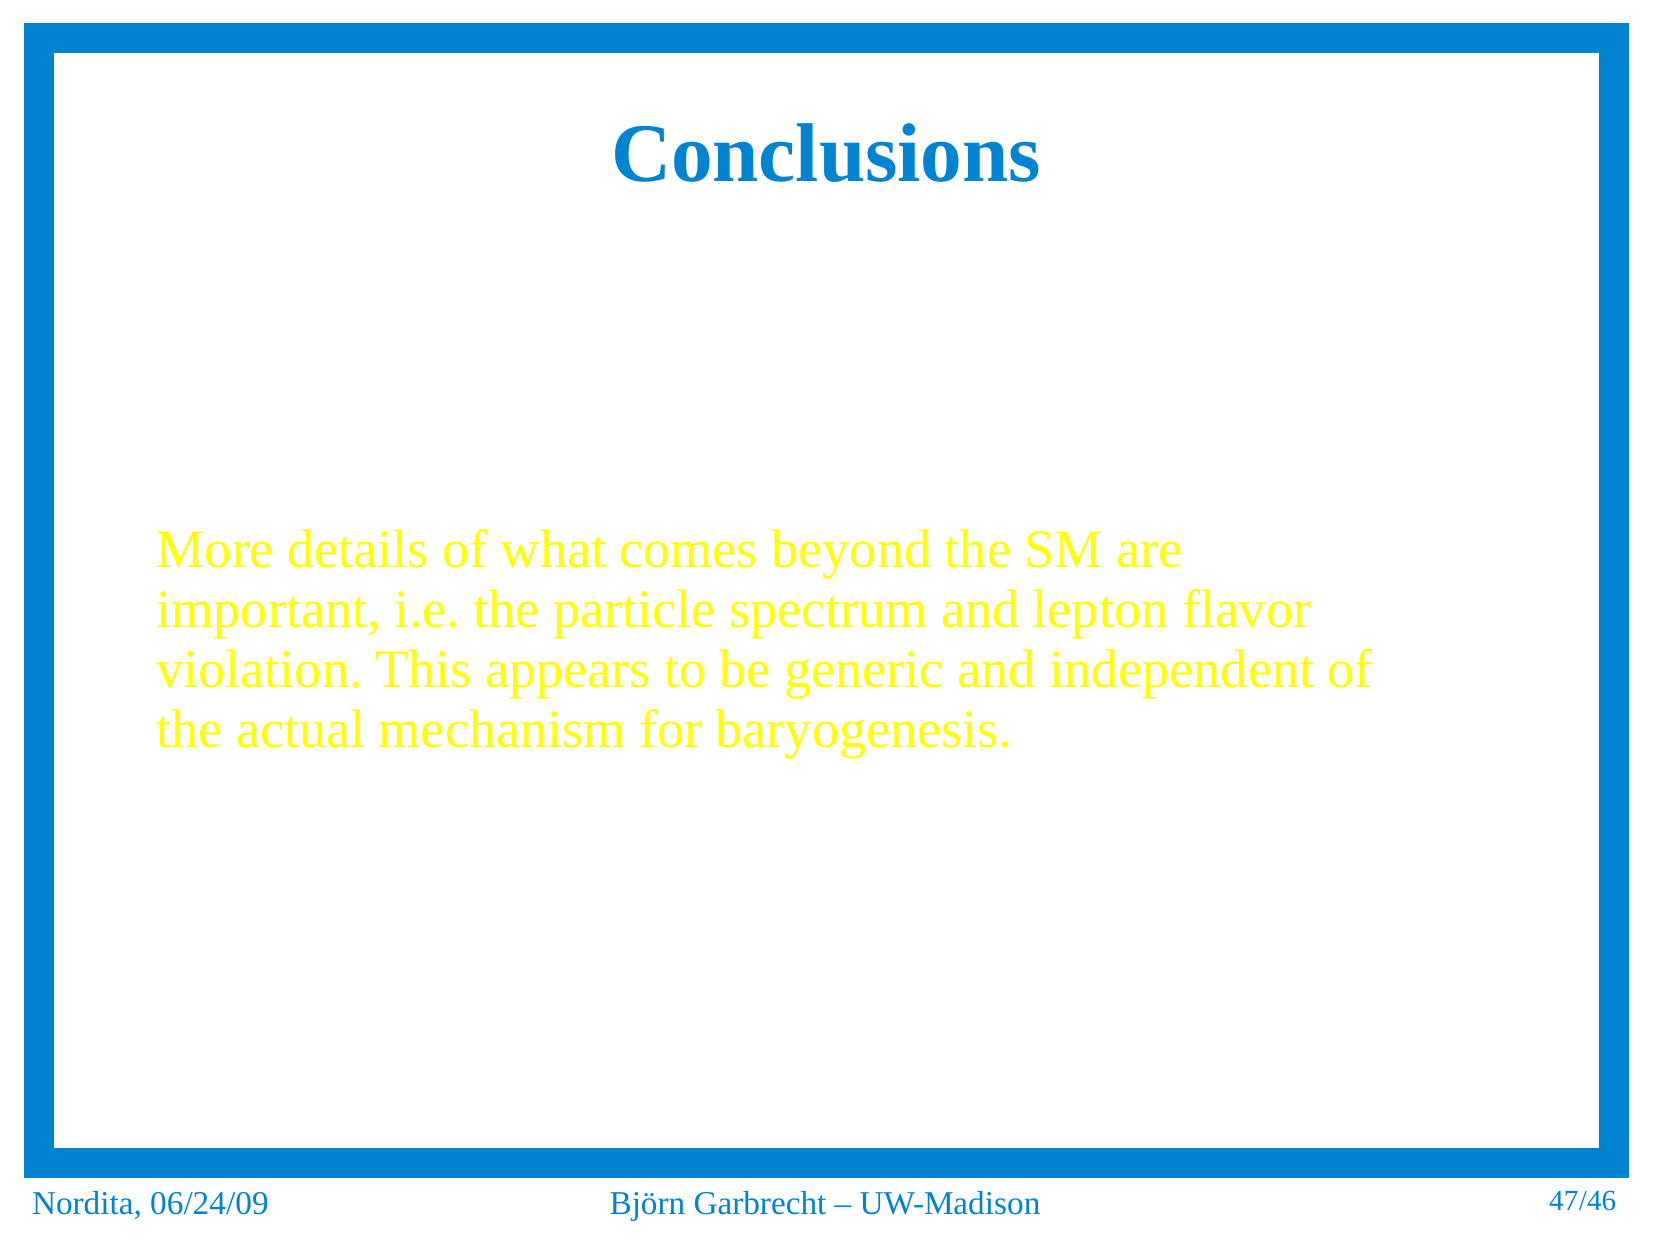

# Conclusions
Improvements in theoretical techniques are in progress and are needed to make quantitative predictions for baryogenesis.
More details of what comes beyond the SM are important, i.e. the particle spectrum and lepton flavor violation. This appears to be generic and independent of the actual mechanism for baryogenesis.
Björn Garbrecht – UW-Madison
47